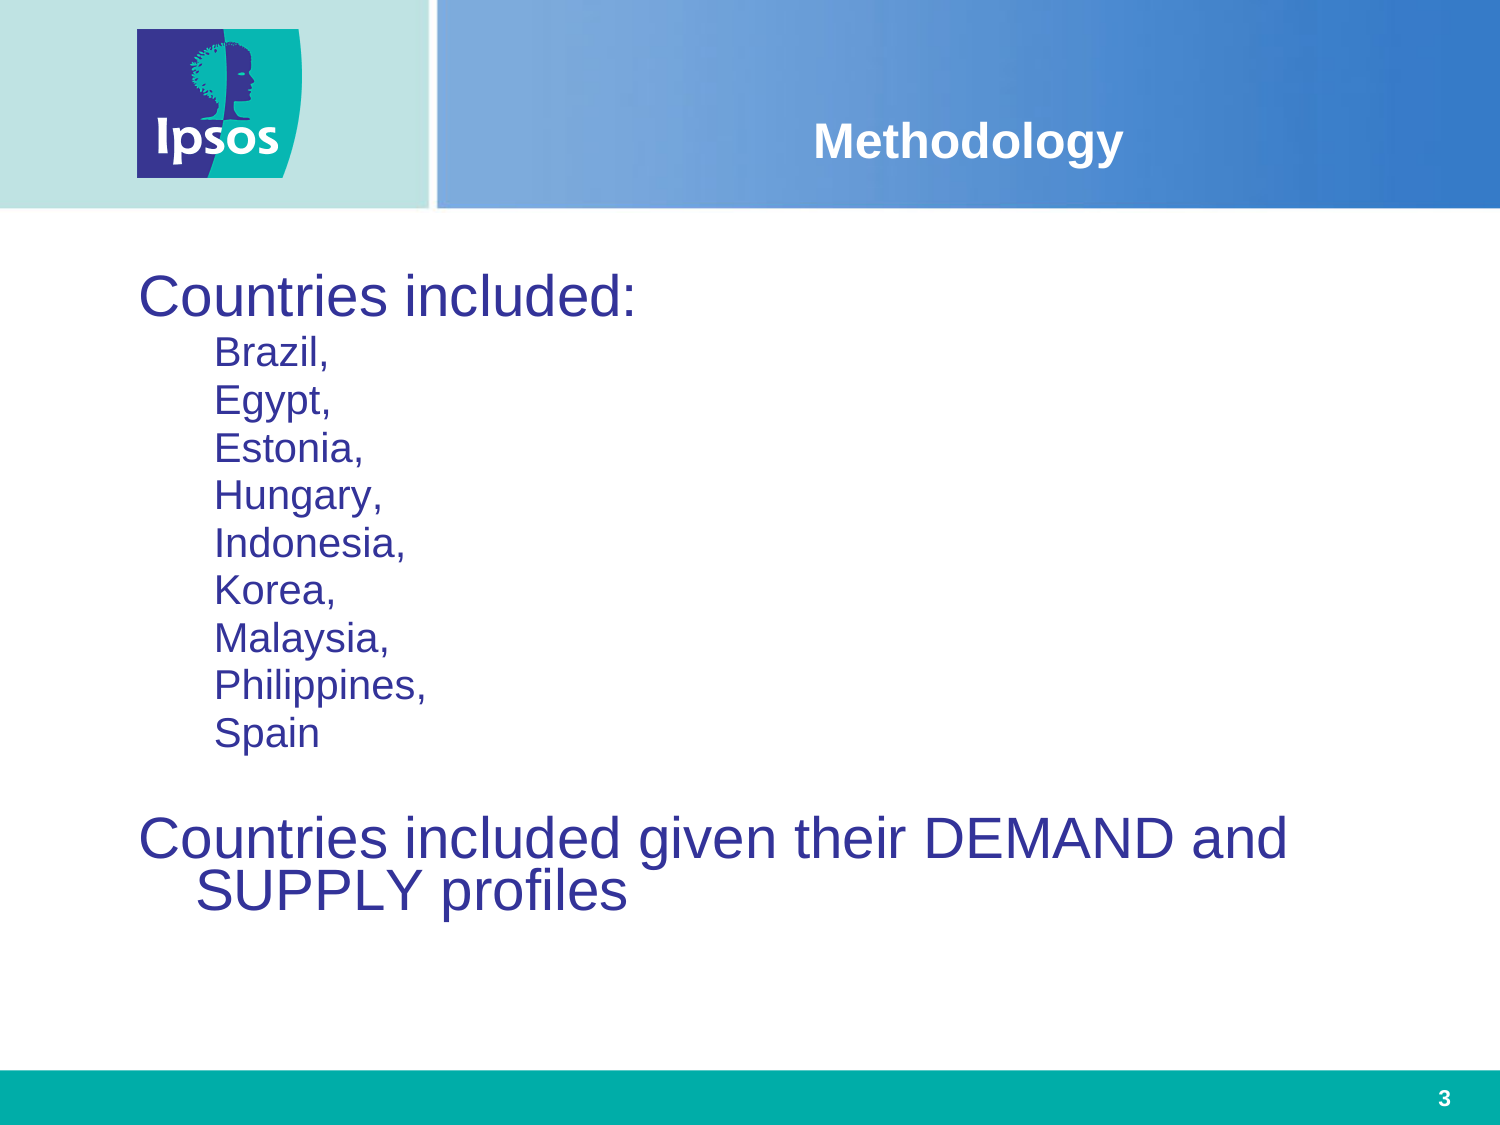

# Methodology
Countries included:
Brazil,
Egypt,
Estonia,
Hungary,
Indonesia,
Korea,
Malaysia,
Philippines,
Spain
Countries included given their DEMAND and SUPPLY profiles